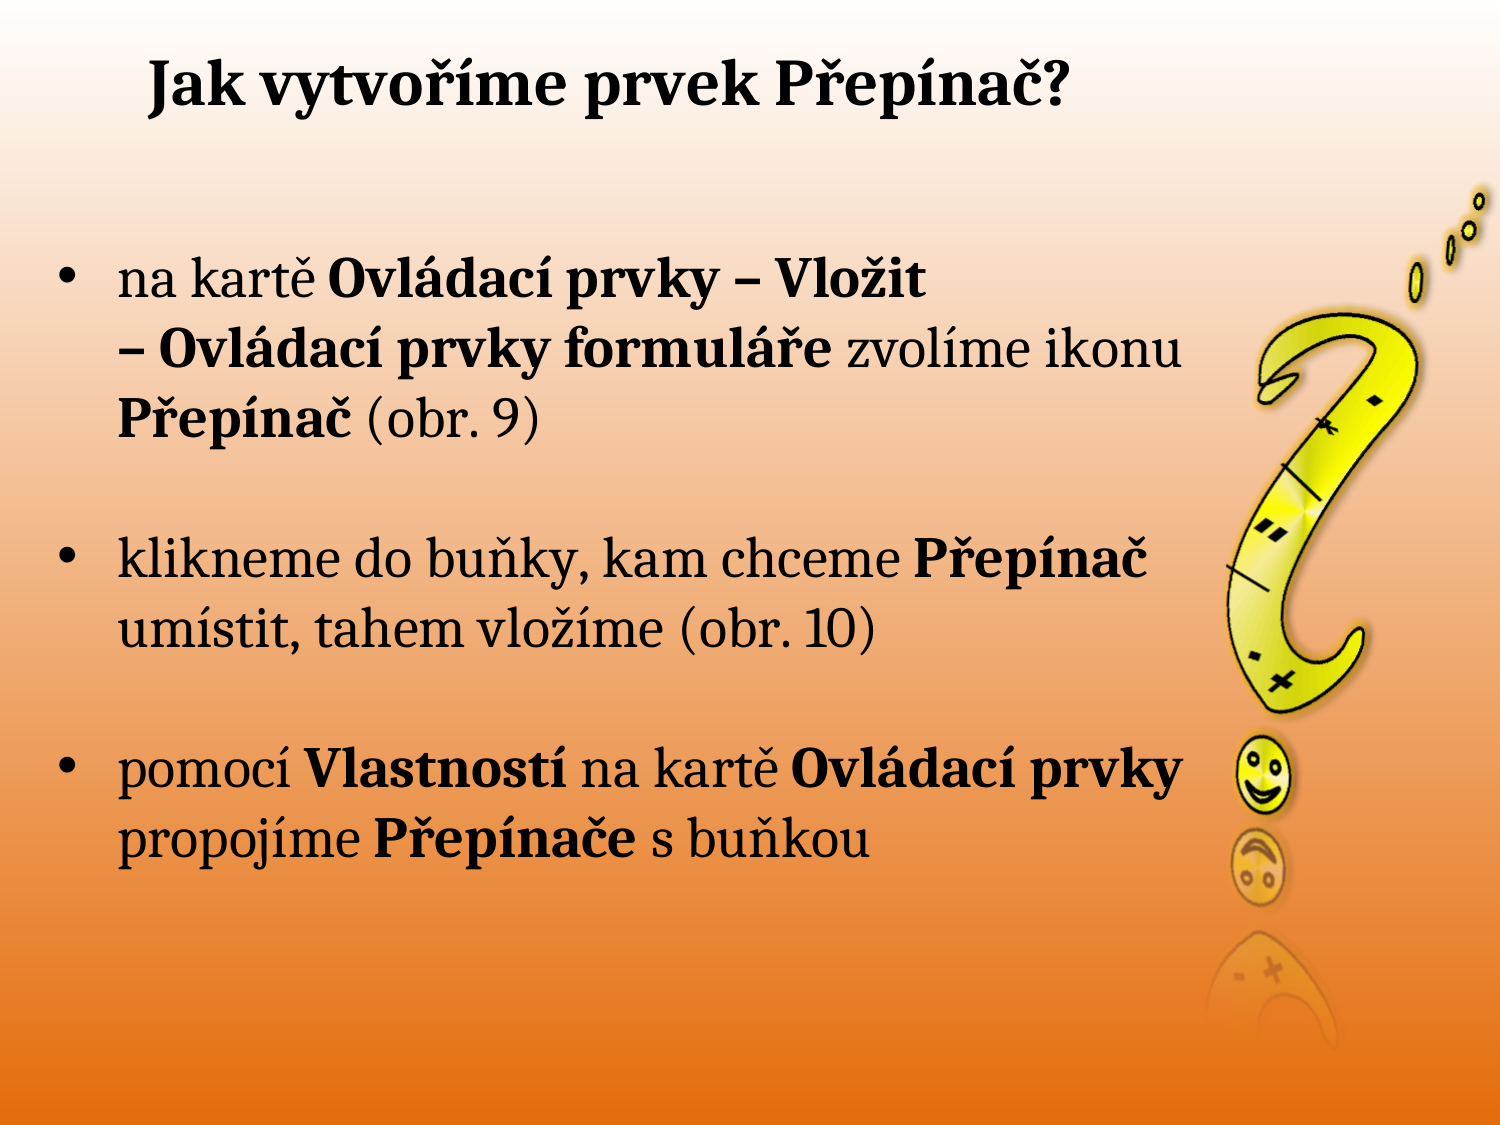

Jak vytvoříme prvek Přepínač?
na kartě Ovládací prvky – Vložit
	– Ovládací prvky formuláře zvolíme ikonu Přepínač (obr. 9)
klikneme do buňky, kam chceme Přepínač umístit, tahem vložíme (obr. 10)
pomocí Vlastností na kartě Ovládací prvky propojíme Přepínače s buňkou